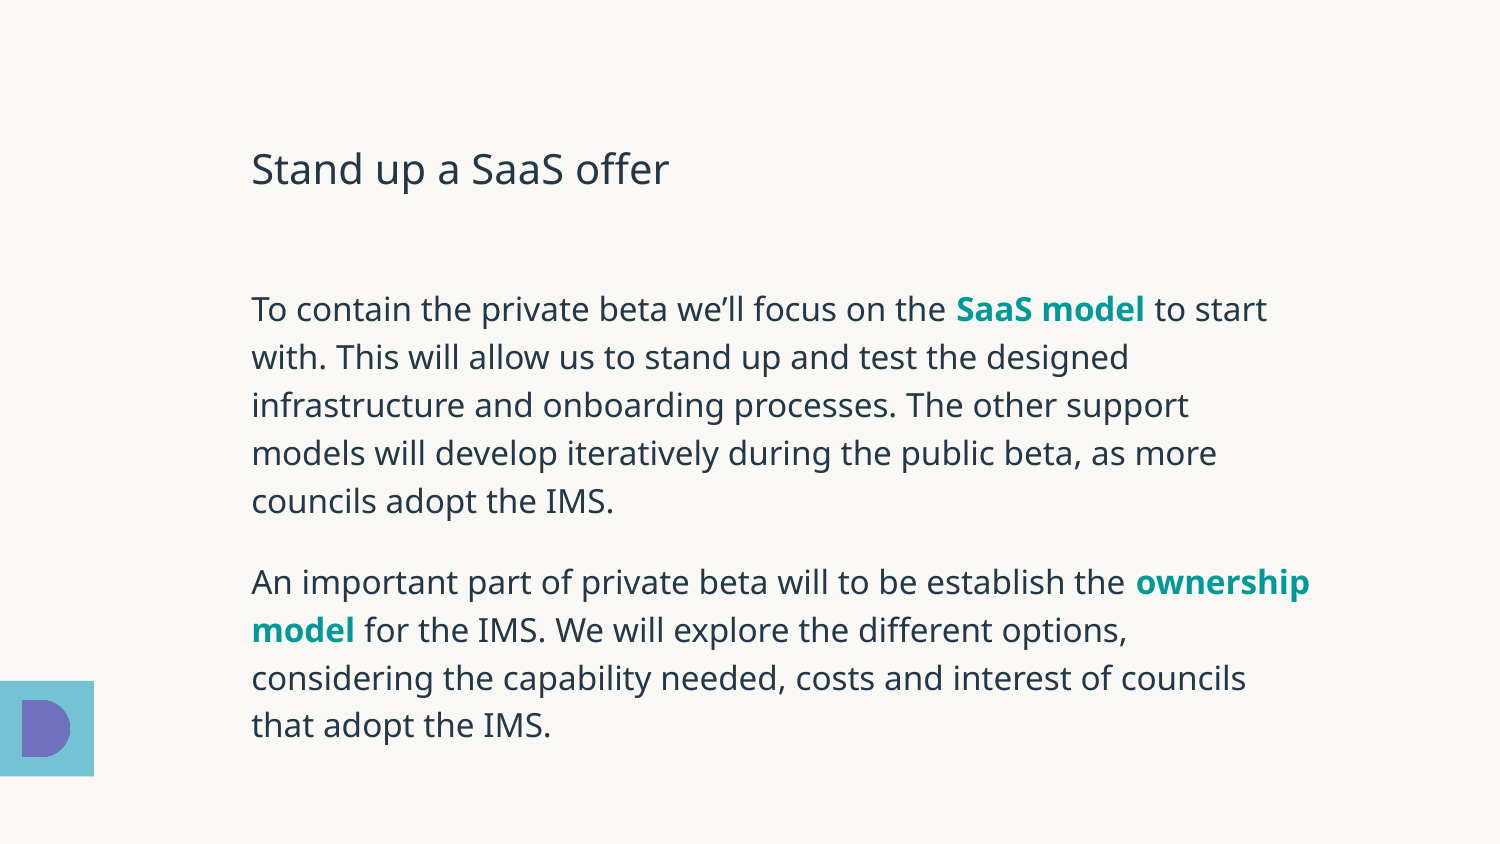

# Stand up a SaaS offer
To contain the private beta we’ll focus on the SaaS model to start with. This will allow us to stand up and test the designed infrastructure and onboarding processes. The other support models will develop iteratively during the public beta, as more councils adopt the IMS.
An important part of private beta will to be establish the ownership model for the IMS. We will explore the different options, considering the capability needed, costs and interest of councils that adopt the IMS.